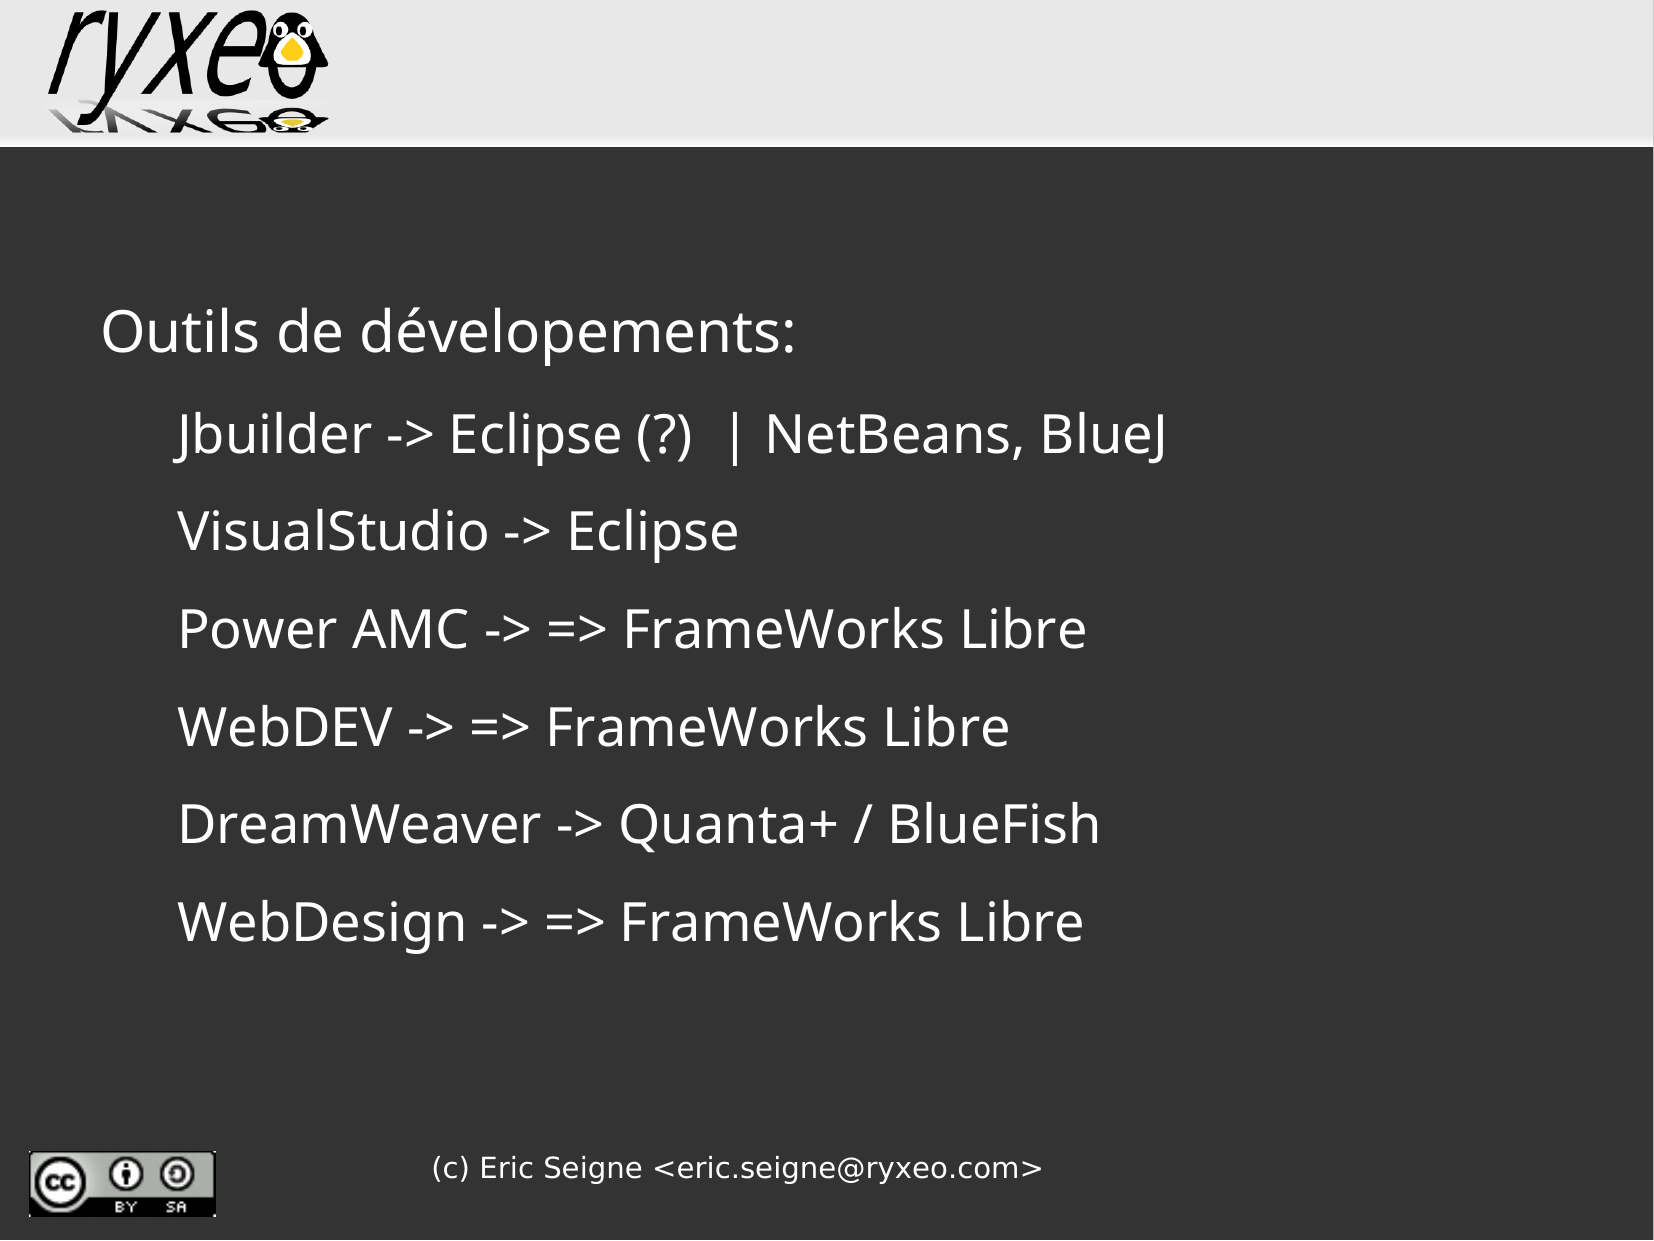

#
Outils de dévelopements:
Jbuilder -> Eclipse (?) | NetBeans, BlueJ
VisualStudio -> Eclipse
Power AMC -> => FrameWorks Libre
WebDEV -> => FrameWorks Libre
DreamWeaver -> Quanta+ / BlueFish
WebDesign -> => FrameWorks Libre